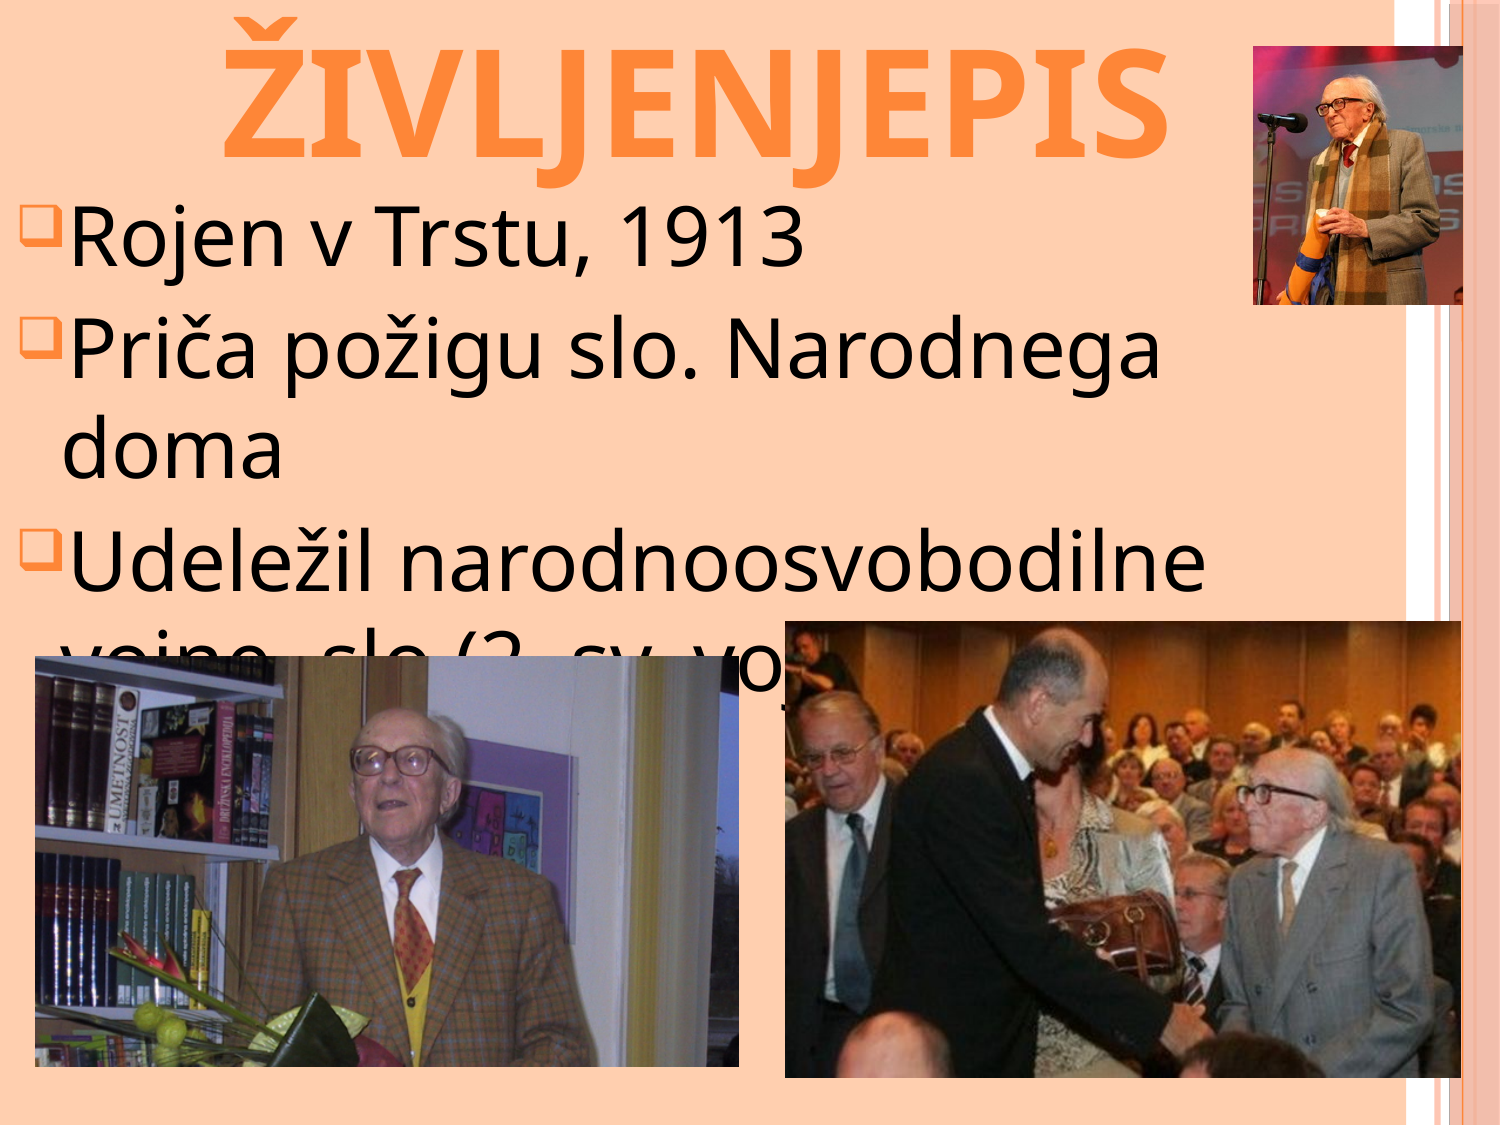

Življenjepis
#
Rojen v Trstu, 1913
Priča požigu slo. Narodnega doma
Udeležil narodnoosvobodilne vojne- slo.(2. sv. vojna)